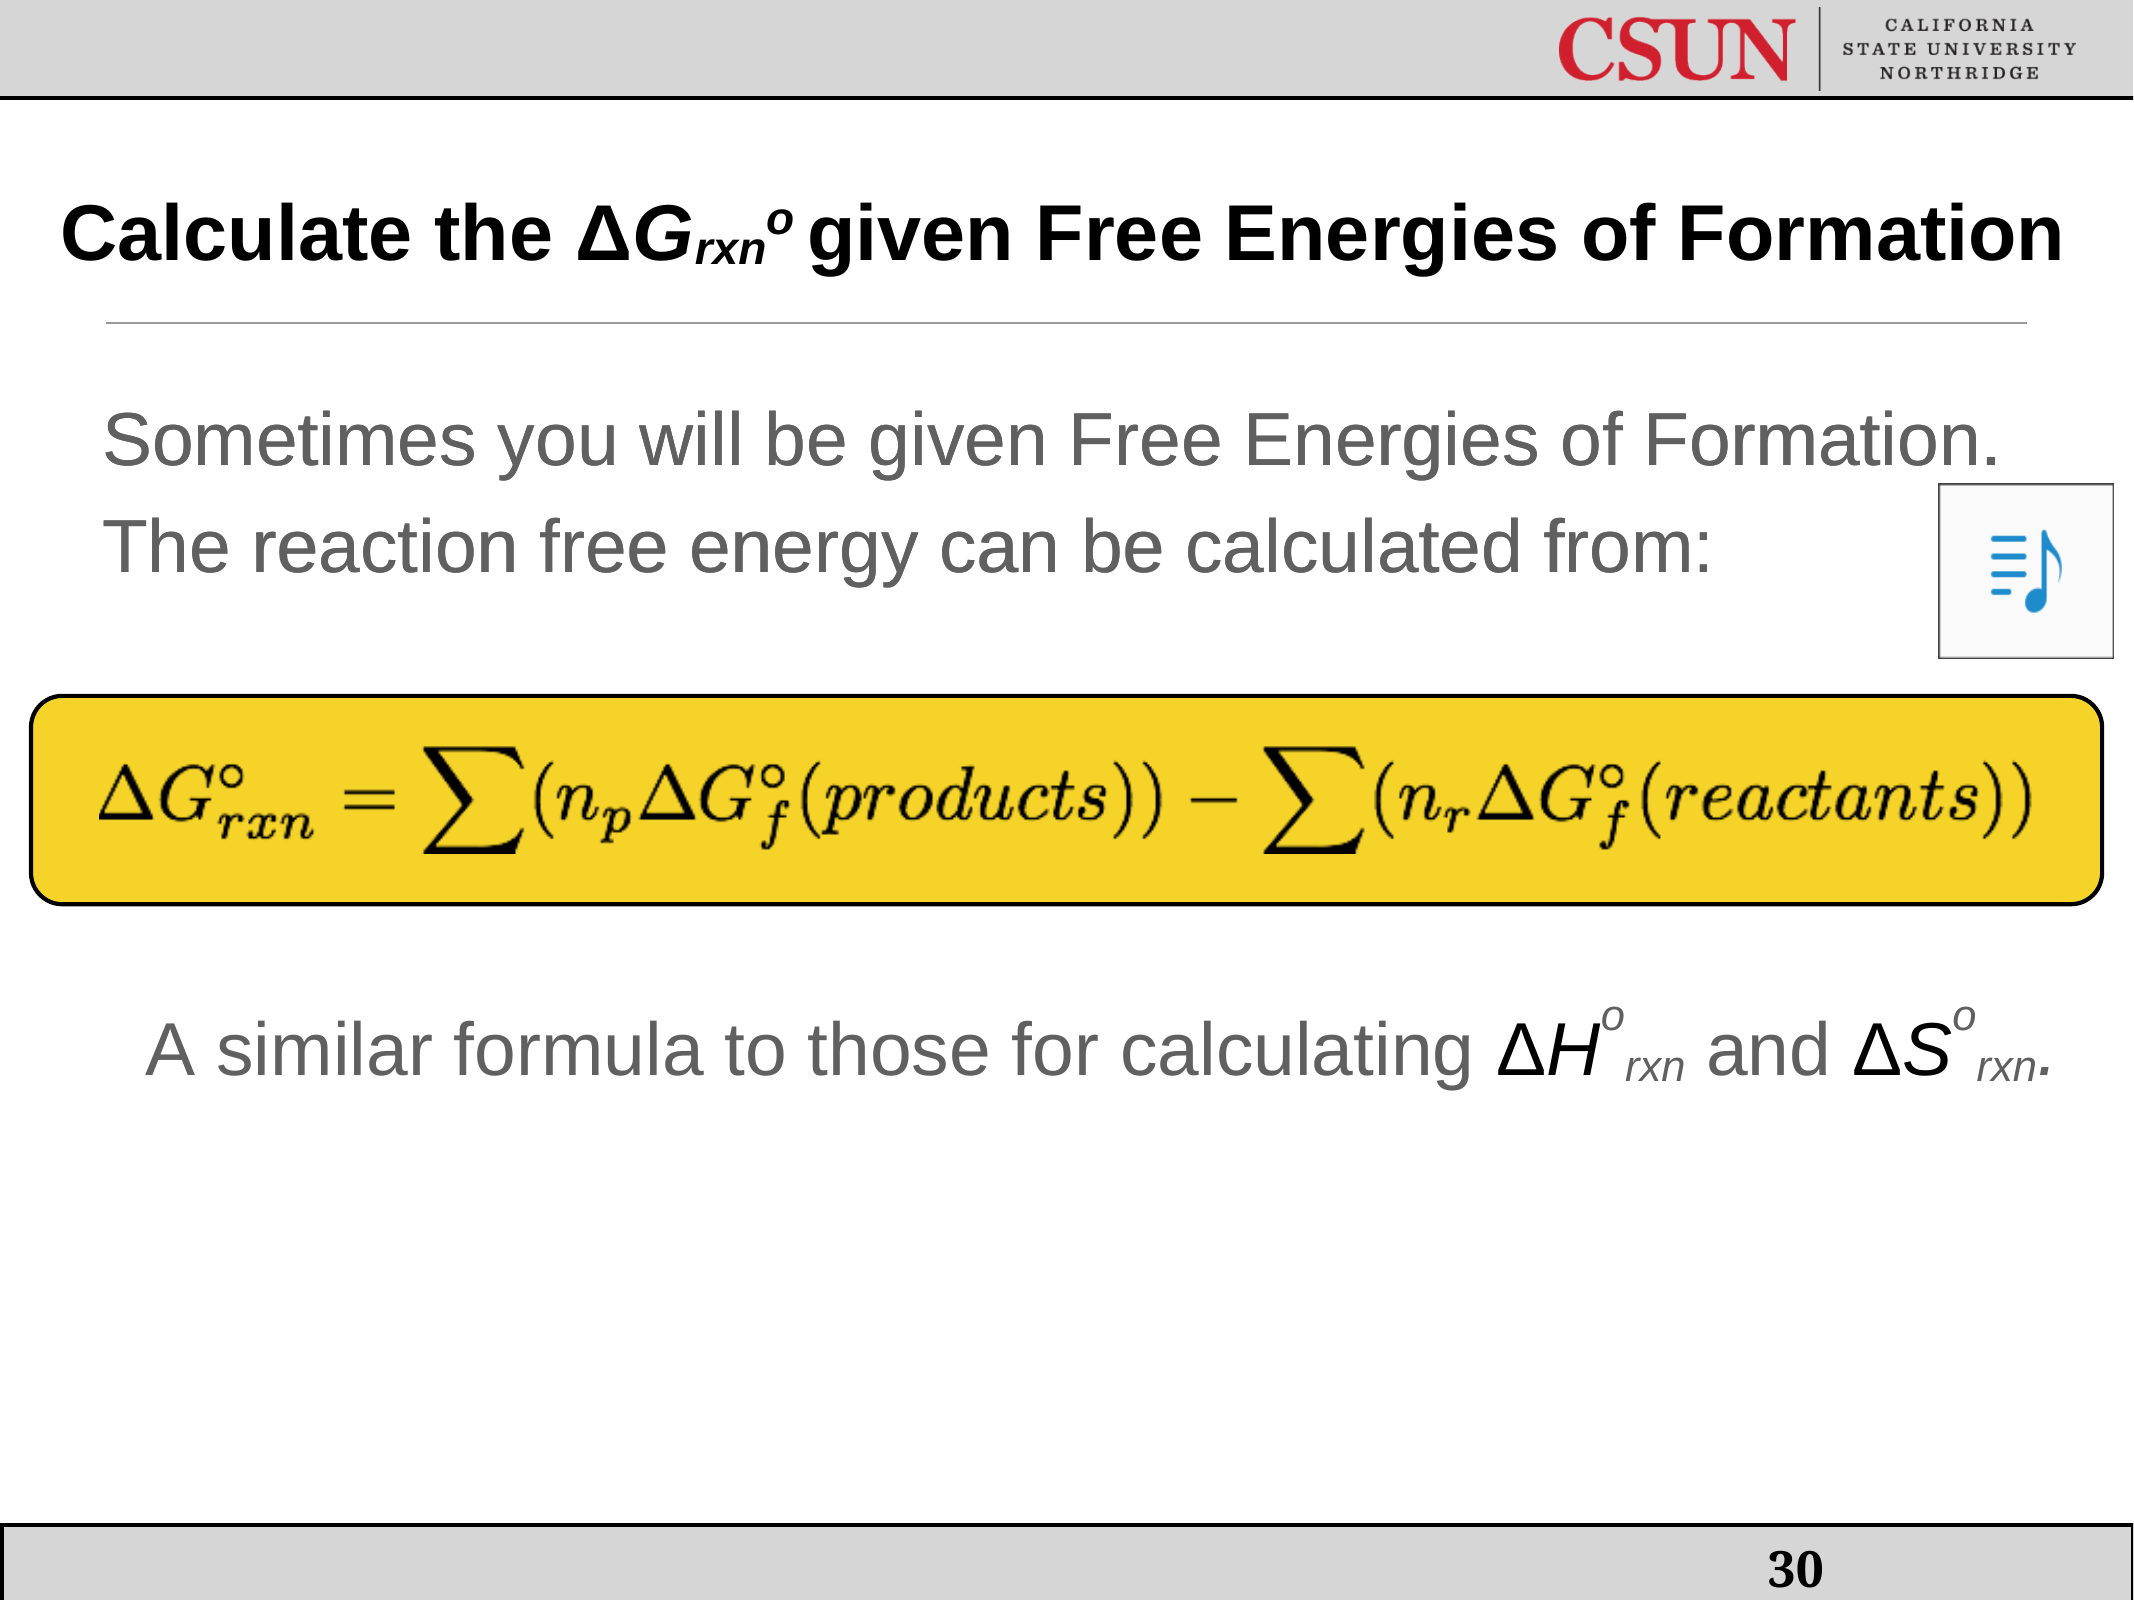

Calculate the ΔGrxno given Free Energies of Formation
# Sometimes you will be given Free Energies of Formation.
The reaction free energy can be calculated from:
Sometimes you will be given Free Energies of Formation.
The reaction free energy can be calculated from:
A similar formula to those for calculating ΔHorxn and ΔSorxn.
30